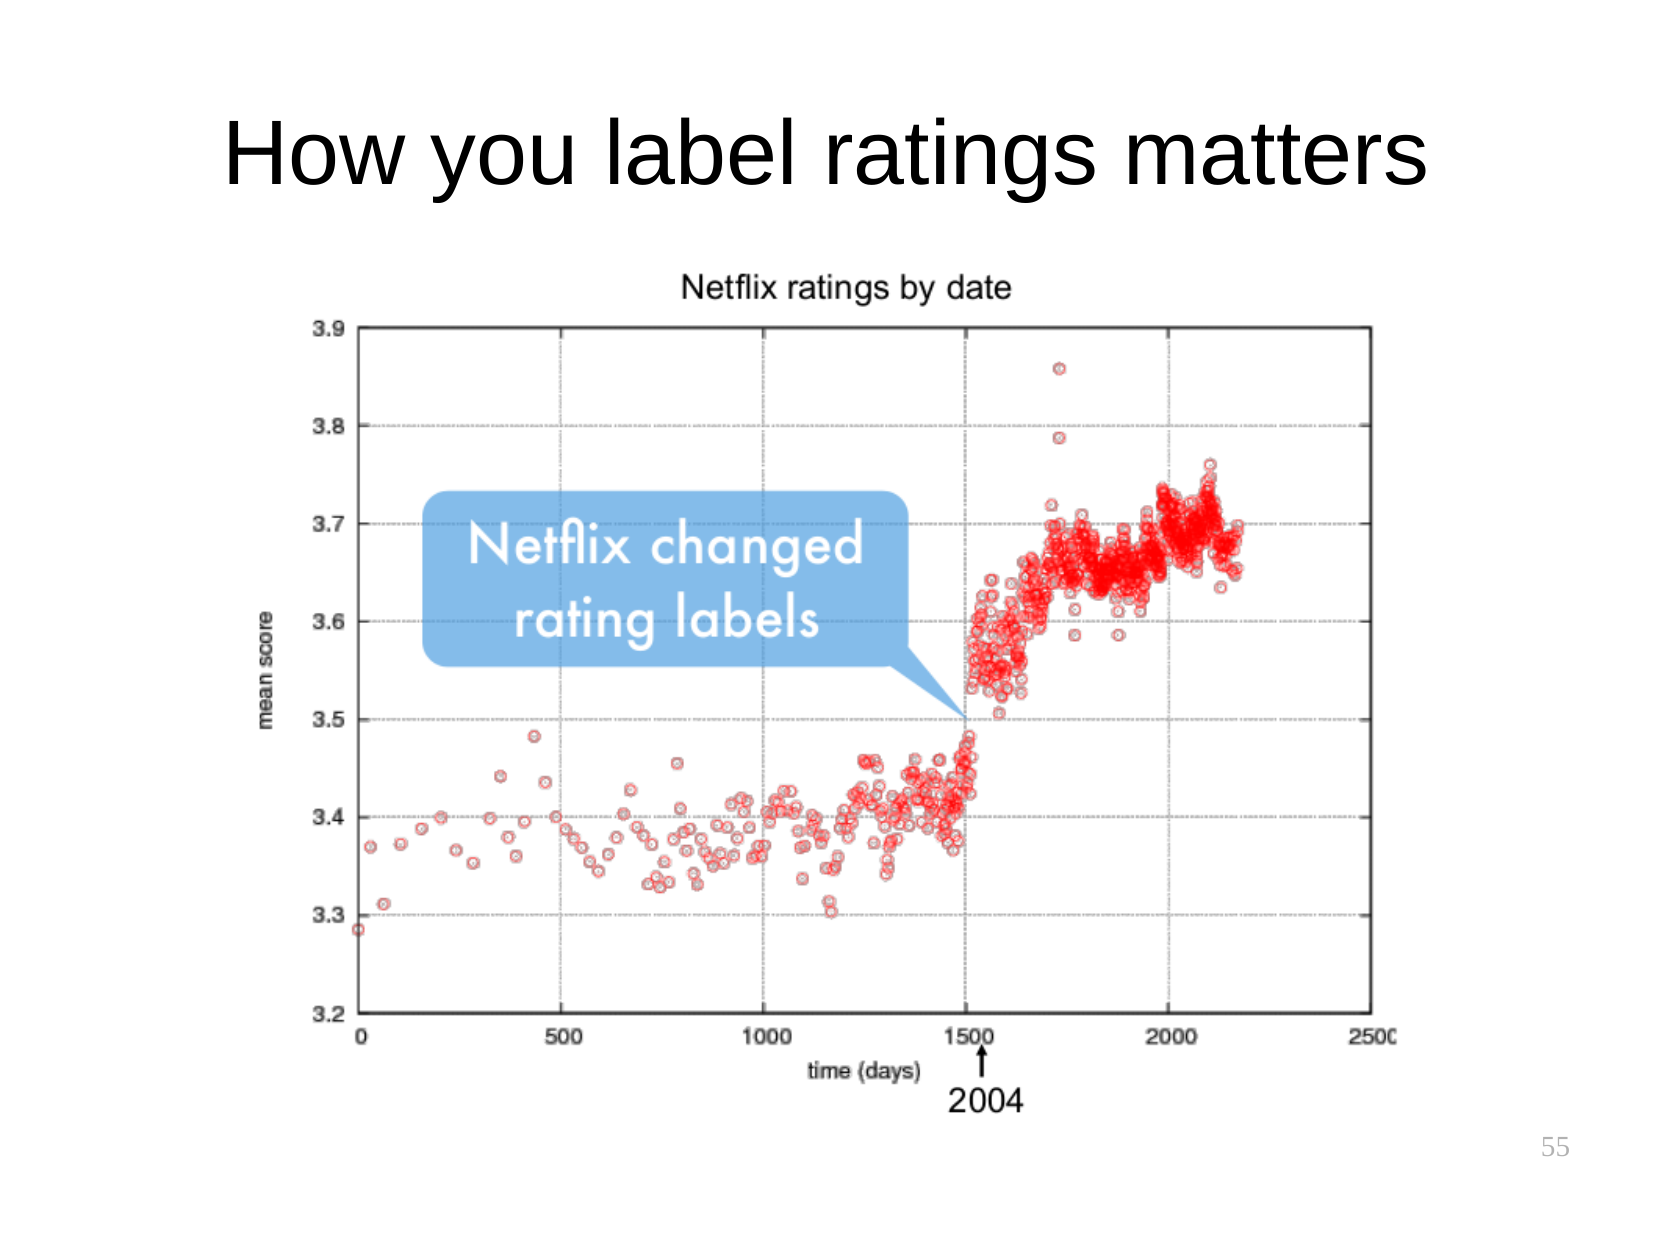

# How you label ratings matters
55